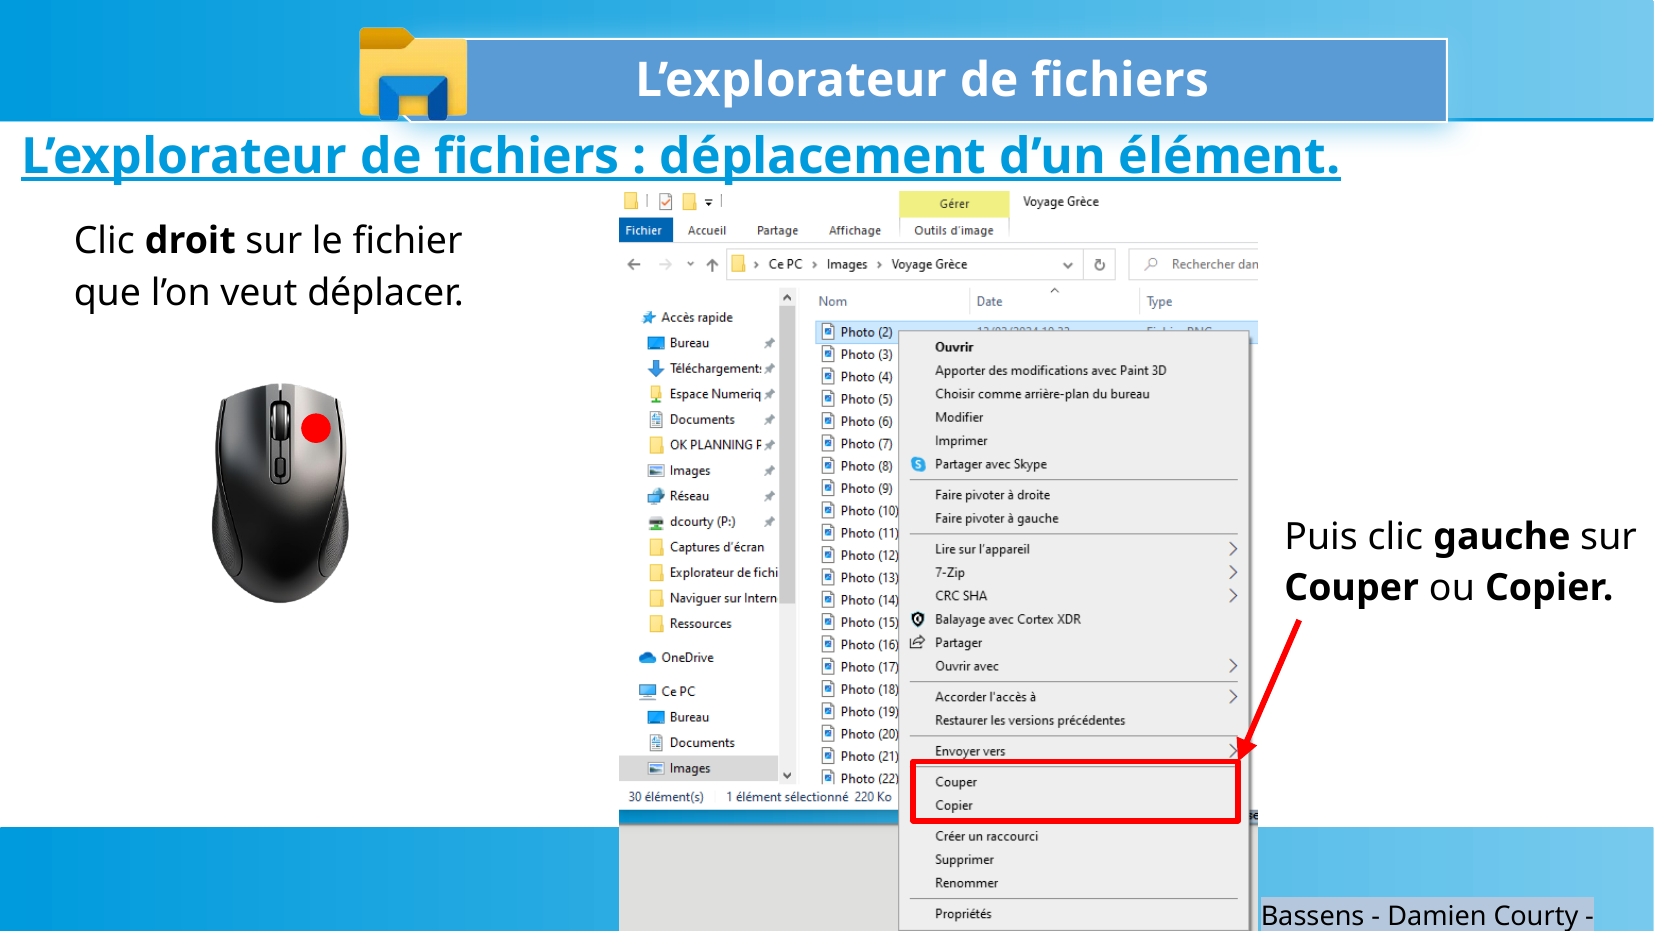

L’explorateur de fichiers
L’explorateur de fichiers : déplacement d’un élément.
Clic droit sur le fichier que l’on veut déplacer.
Puis clic gauche sur Couper ou Copier.
Bassens - Damien Courty - 2024